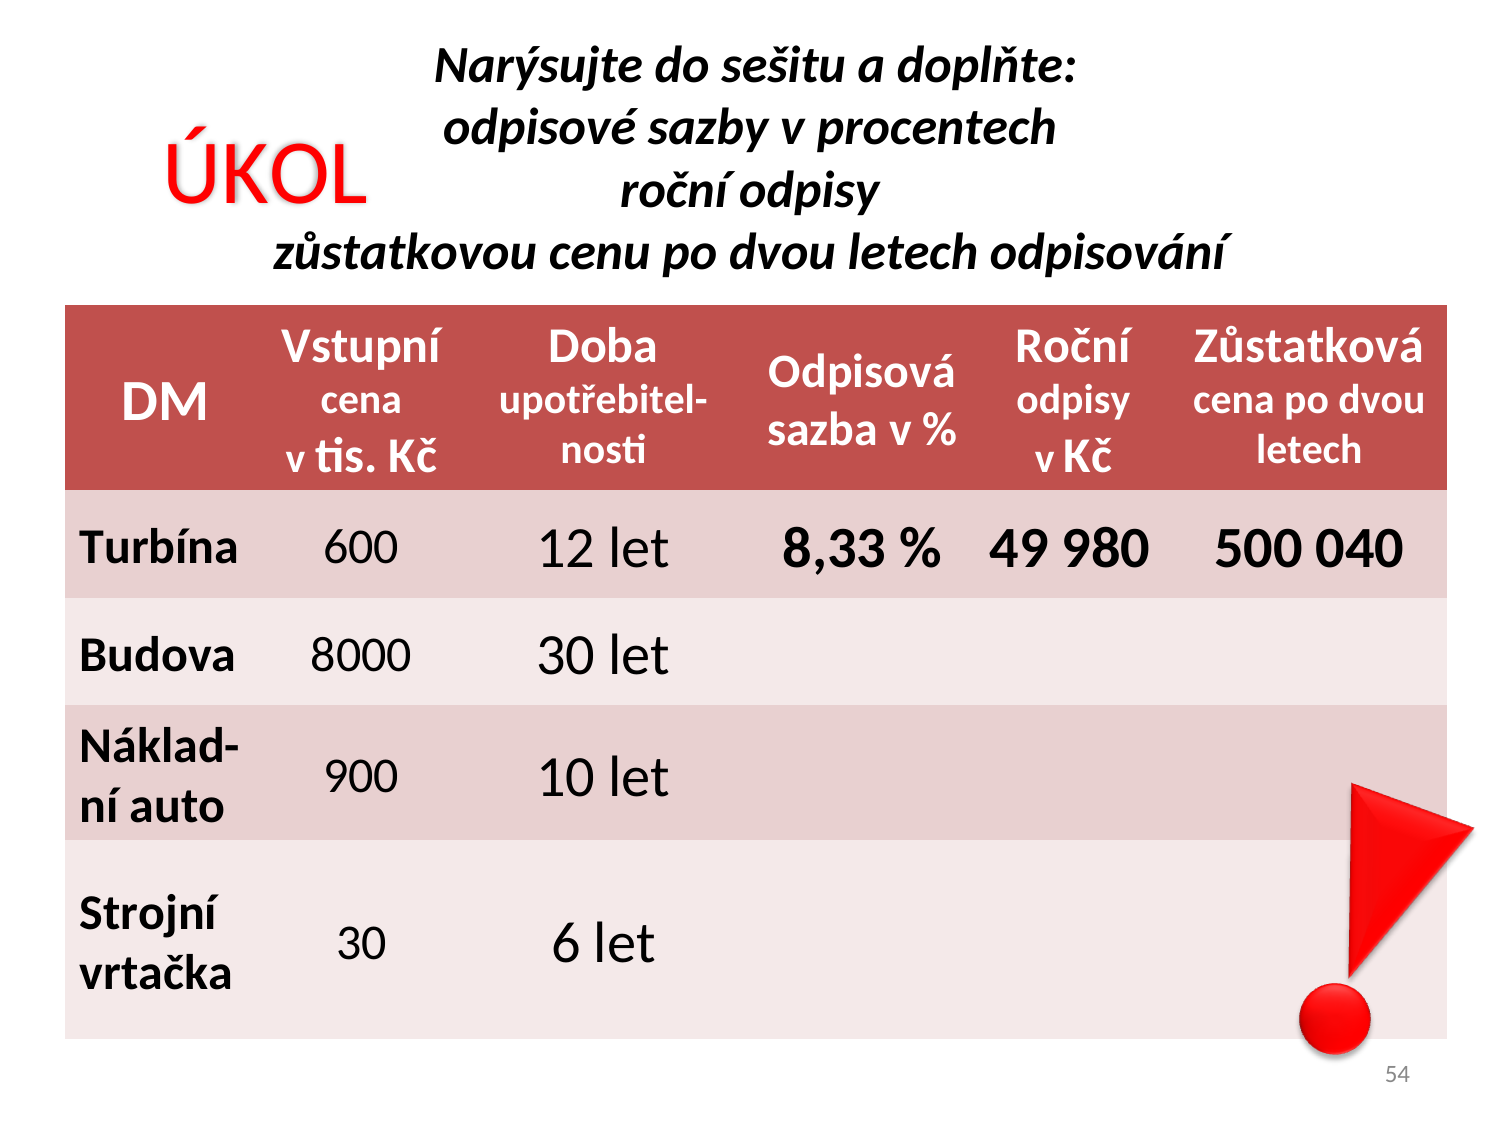

# Narýsujte do sešitu a doplňte: odpisové sazby v procentech roční odpisy zůstatkovou cenu po dvou letech odpisování
ÚKOL
| DM | Vstupní cena v tis. Kč | Doba upotřebitel-nosti | Odpisová sazba v % | Roční odpisy v Kč | Zůstatková cena po dvou letech |
| --- | --- | --- | --- | --- | --- |
| Turbína | 600 | 12 let | 8,33 % | 49 980 | 500 040 |
| Budova | 8000 | 30 let | | | |
| Náklad-ní auto | 900 | 10 let | | | |
| Strojní vrtačka | 30 | 6 let | | | |